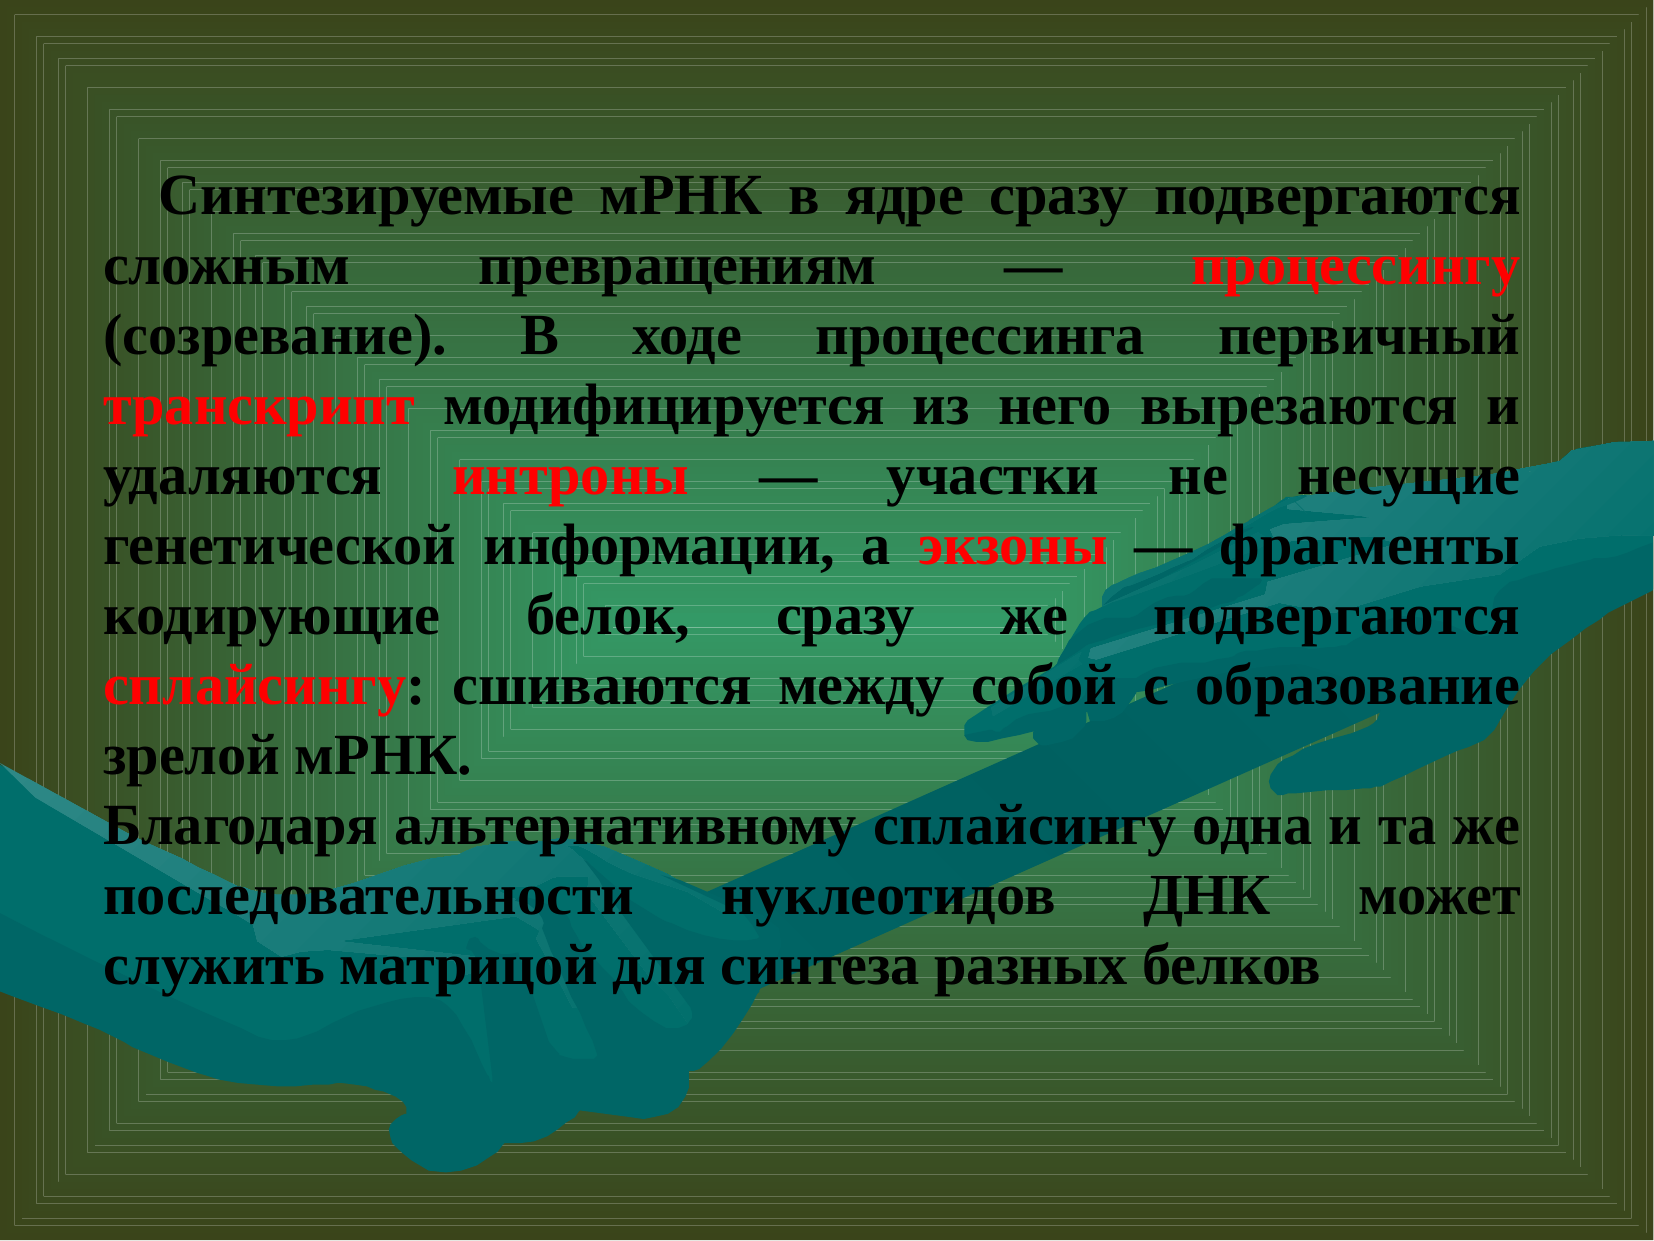

Синтезируемые мРНК в ядре сразу подвергаются сложным превращениям — процессингу (созревание). В ходе процессинга первичный транскрипт модифицируется из него вырезаются и удаляются интроны — участки не несущие генетической информации, а экзоны — фрагменты кодирующие белок, сразу же подвергаются сплайсингу: сшиваются между собой с образование зрелой мРНК.
Благодаря альтернативному сплайсингу одна и та же последовательности нуклеотидов ДНК может служить матрицой для синтеза разных белков